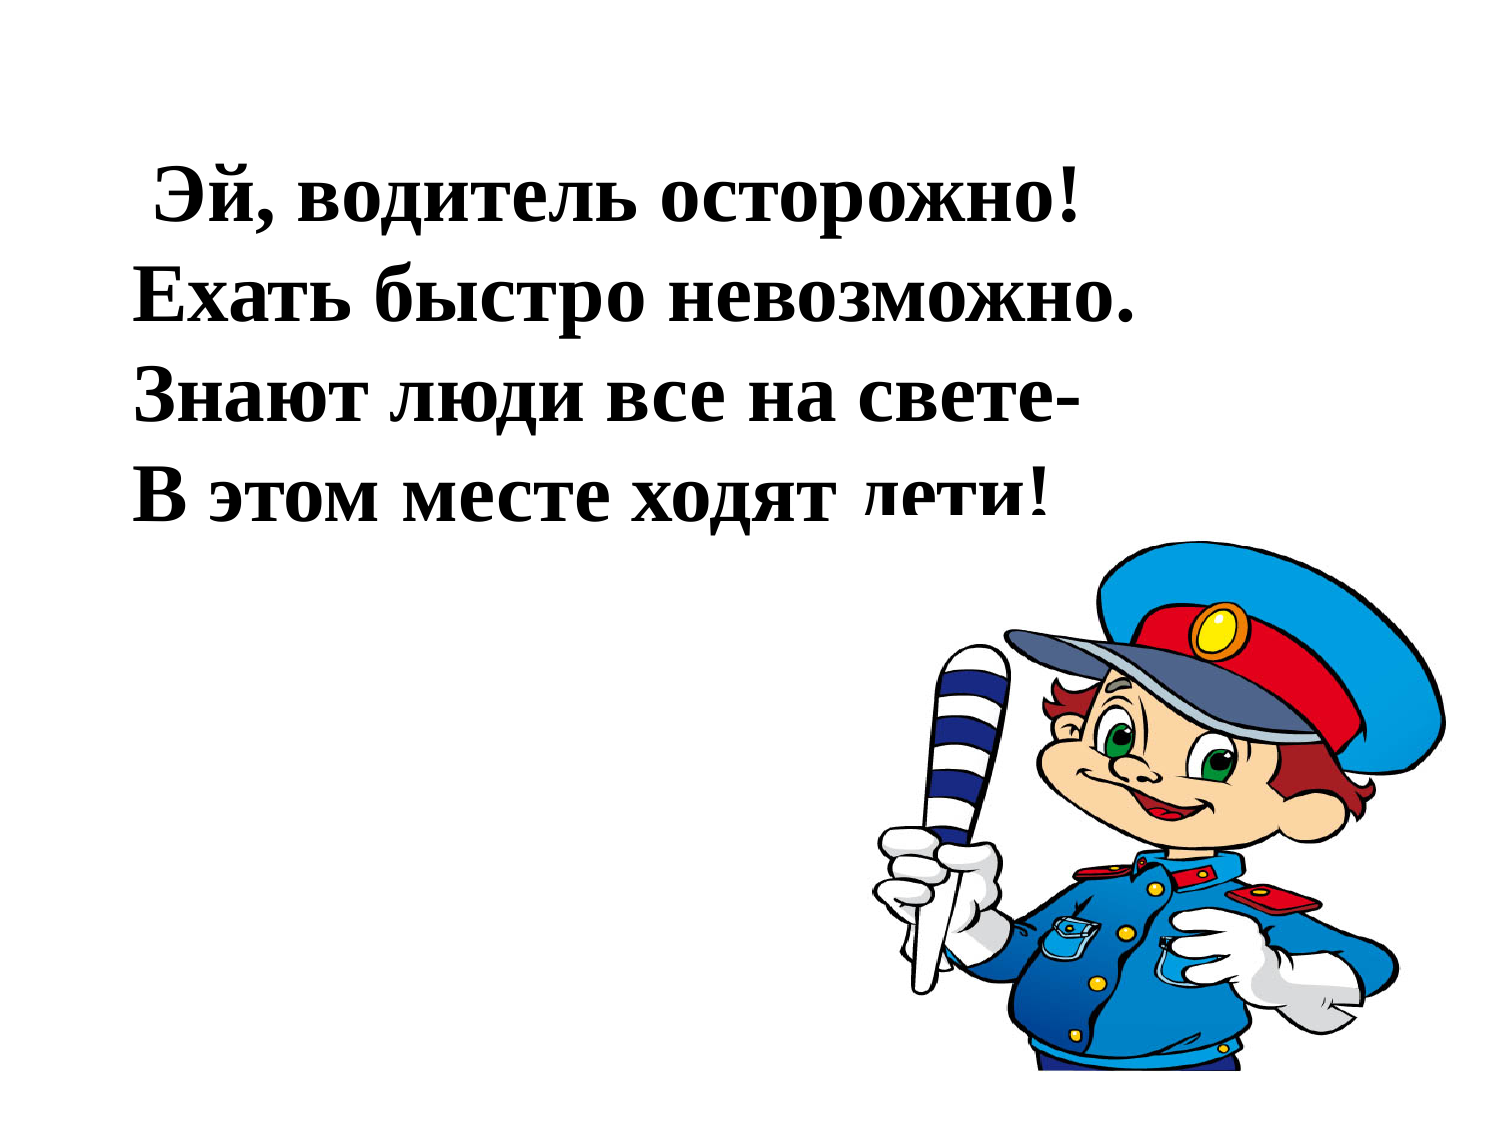

Эй, водитель осторожно!
Ехать быстро невозможно.
Знают люди все на свете-
В этом месте ходят дети!